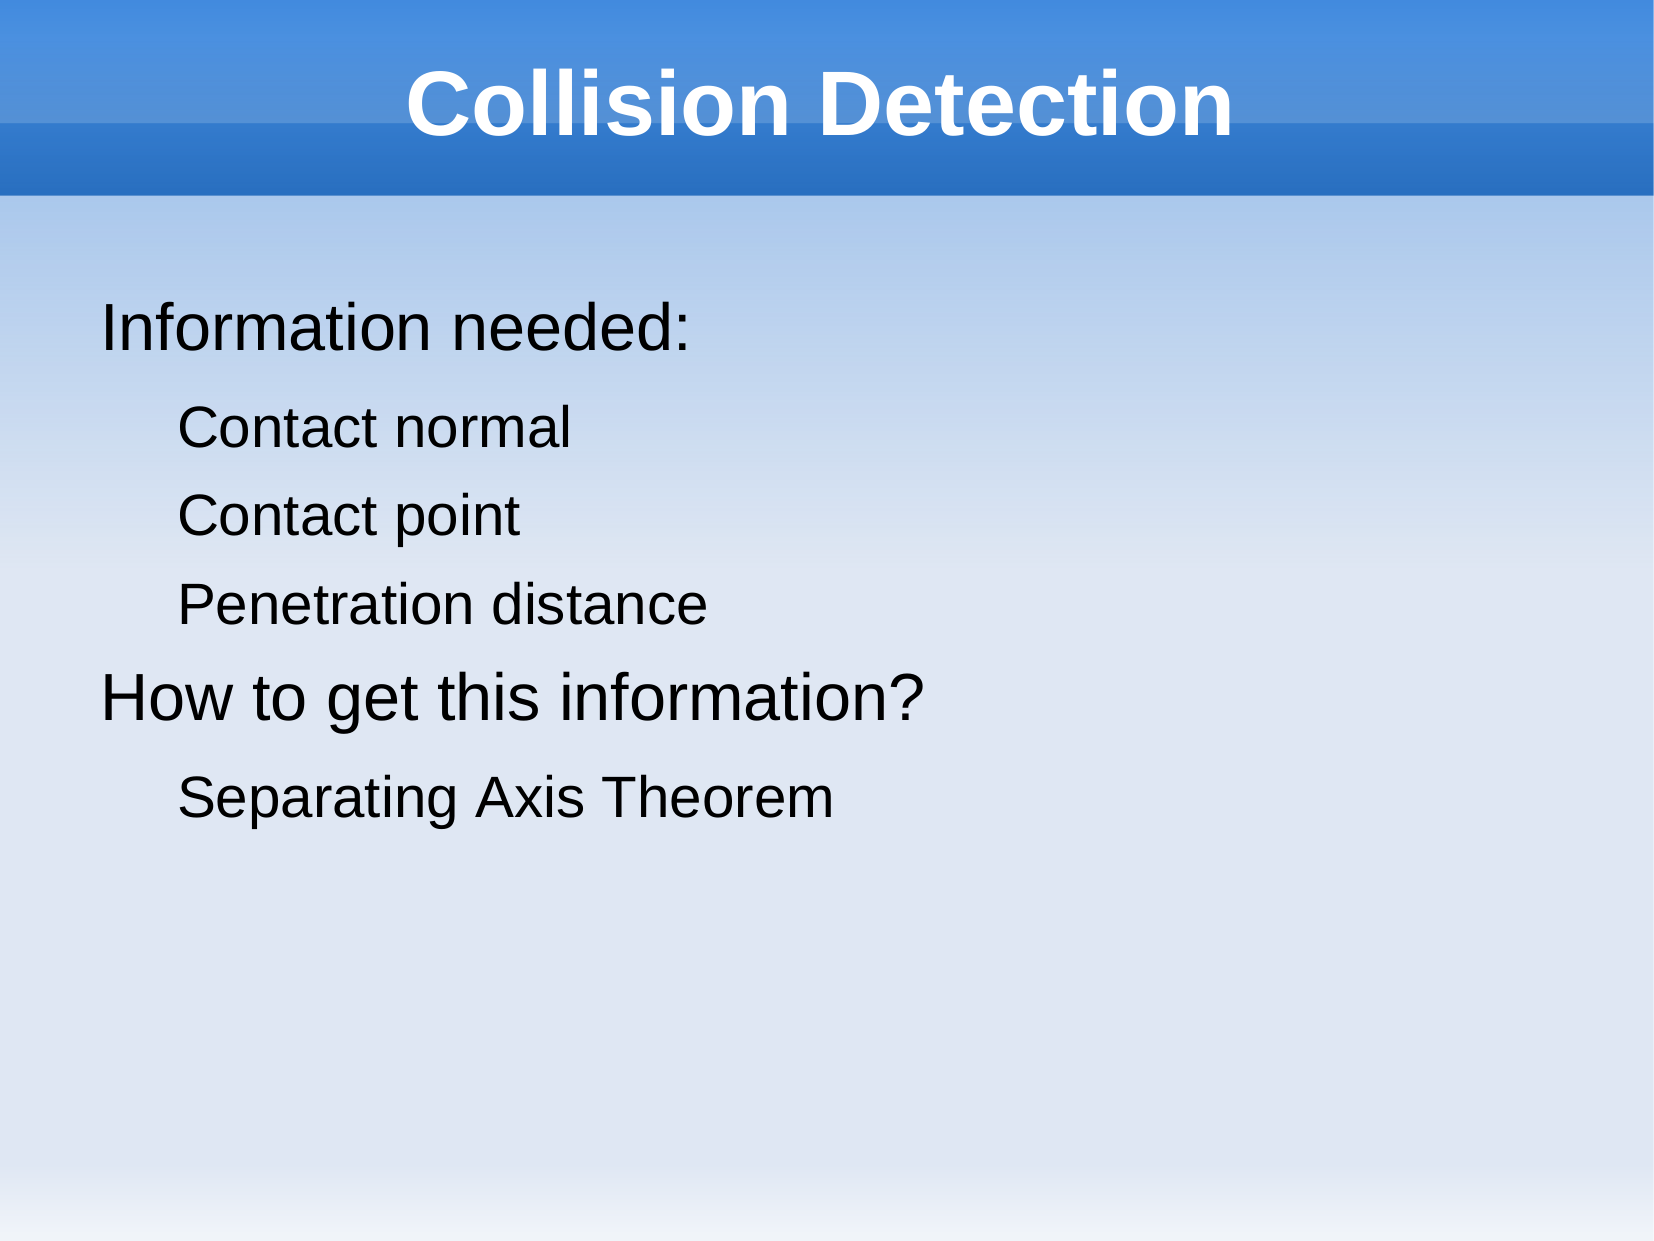

# Collision Detection
Information needed:
Contact normal
Contact point
Penetration distance
How to get this information?
Separating Axis Theorem